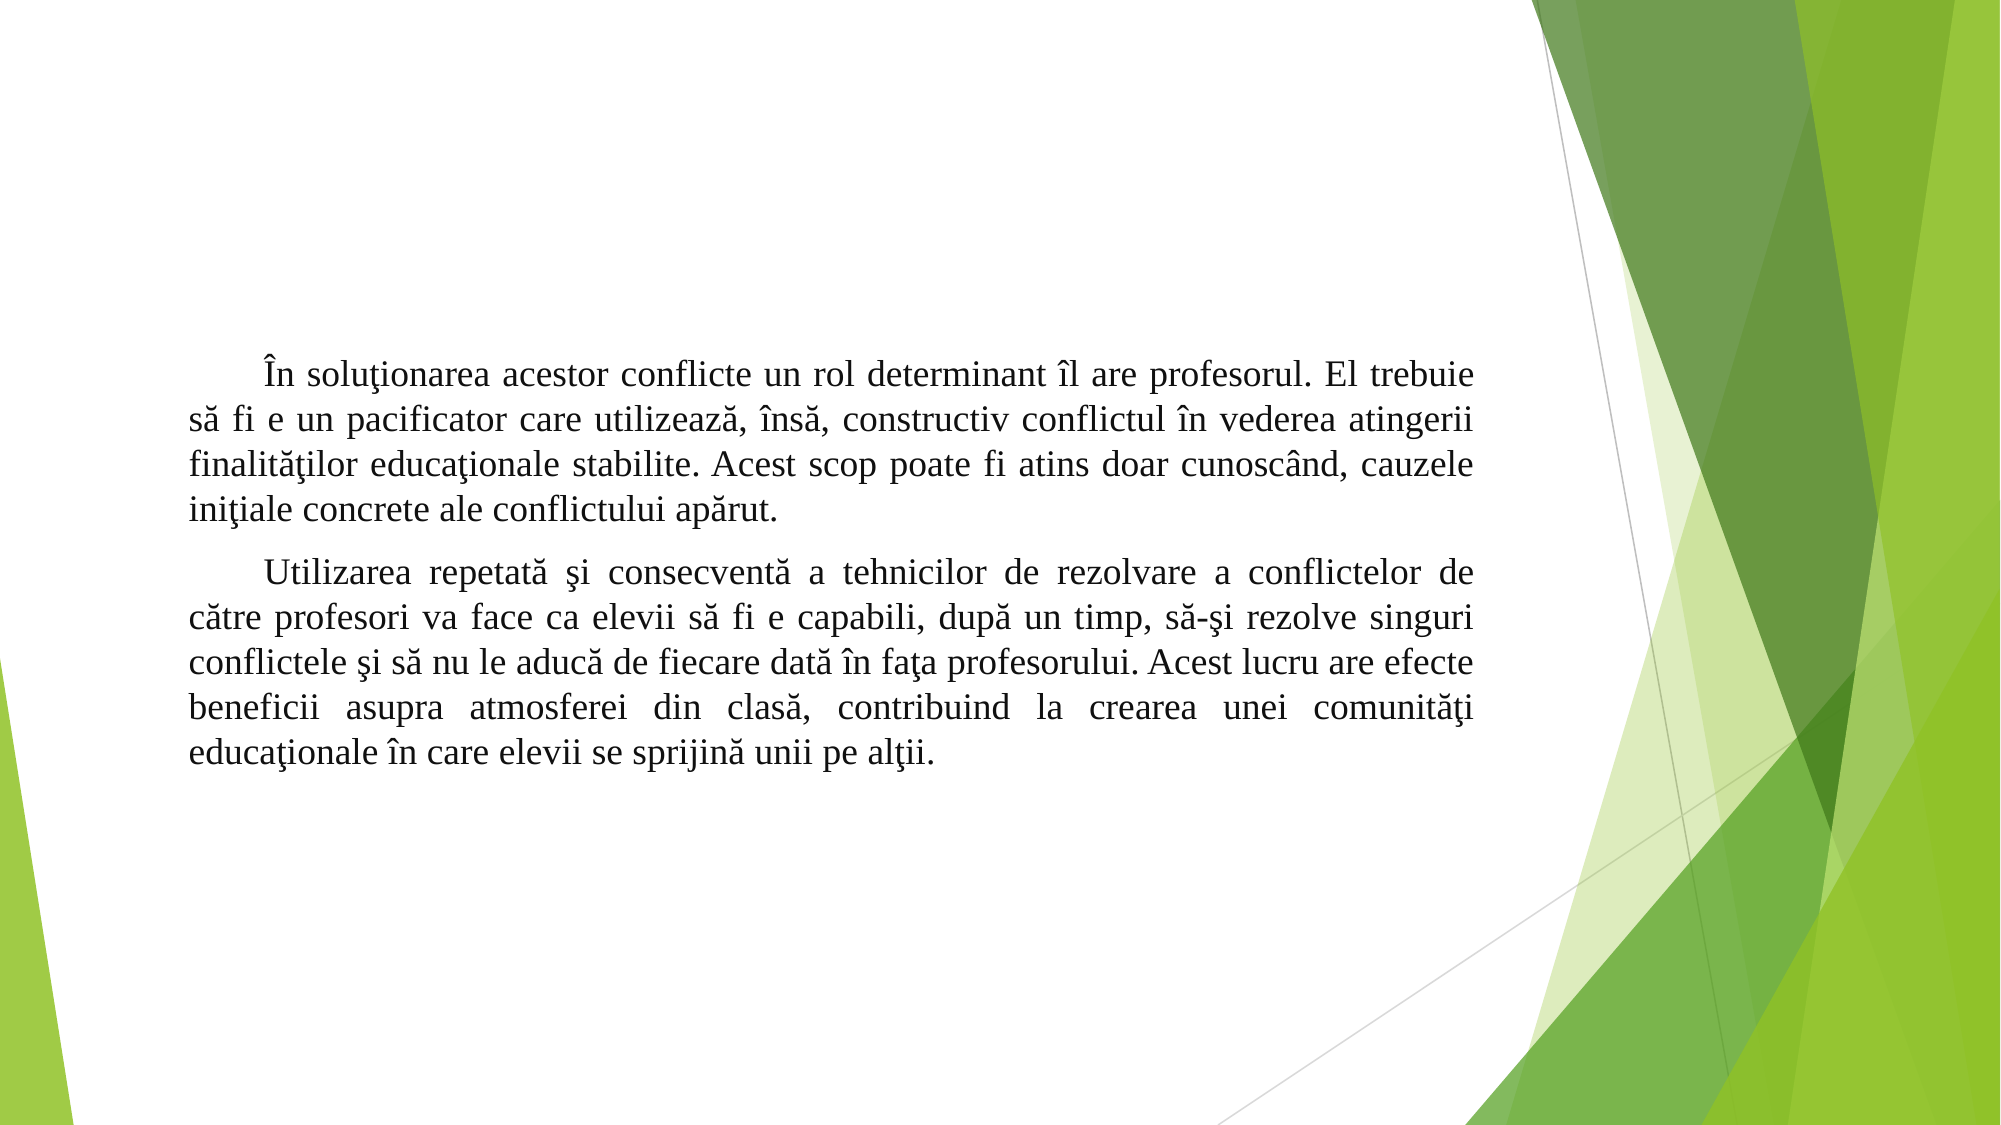

În soluţionarea acestor conflicte un rol determinant îl are profesorul. El trebuie să fi e un pacificator care utilizează, însă, constructiv conflictul în vederea atingerii finalităţilor educaţionale stabilite. Acest scop poate fi atins doar cunoscând, cauzele iniţiale concrete ale conflictului apărut.
	Utilizarea repetată şi consecventă a tehnicilor de rezolvare a conflictelor de către profesori va face ca elevii să fi e capabili, după un timp, să-şi rezolve singuri conflictele şi să nu le aducă de fiecare dată în faţa profesorului. Acest lucru are efecte beneficii asupra atmosferei din clasă, contribuind la crearea unei comunităţi educaţionale în care elevii se sprijină unii pe alţii.